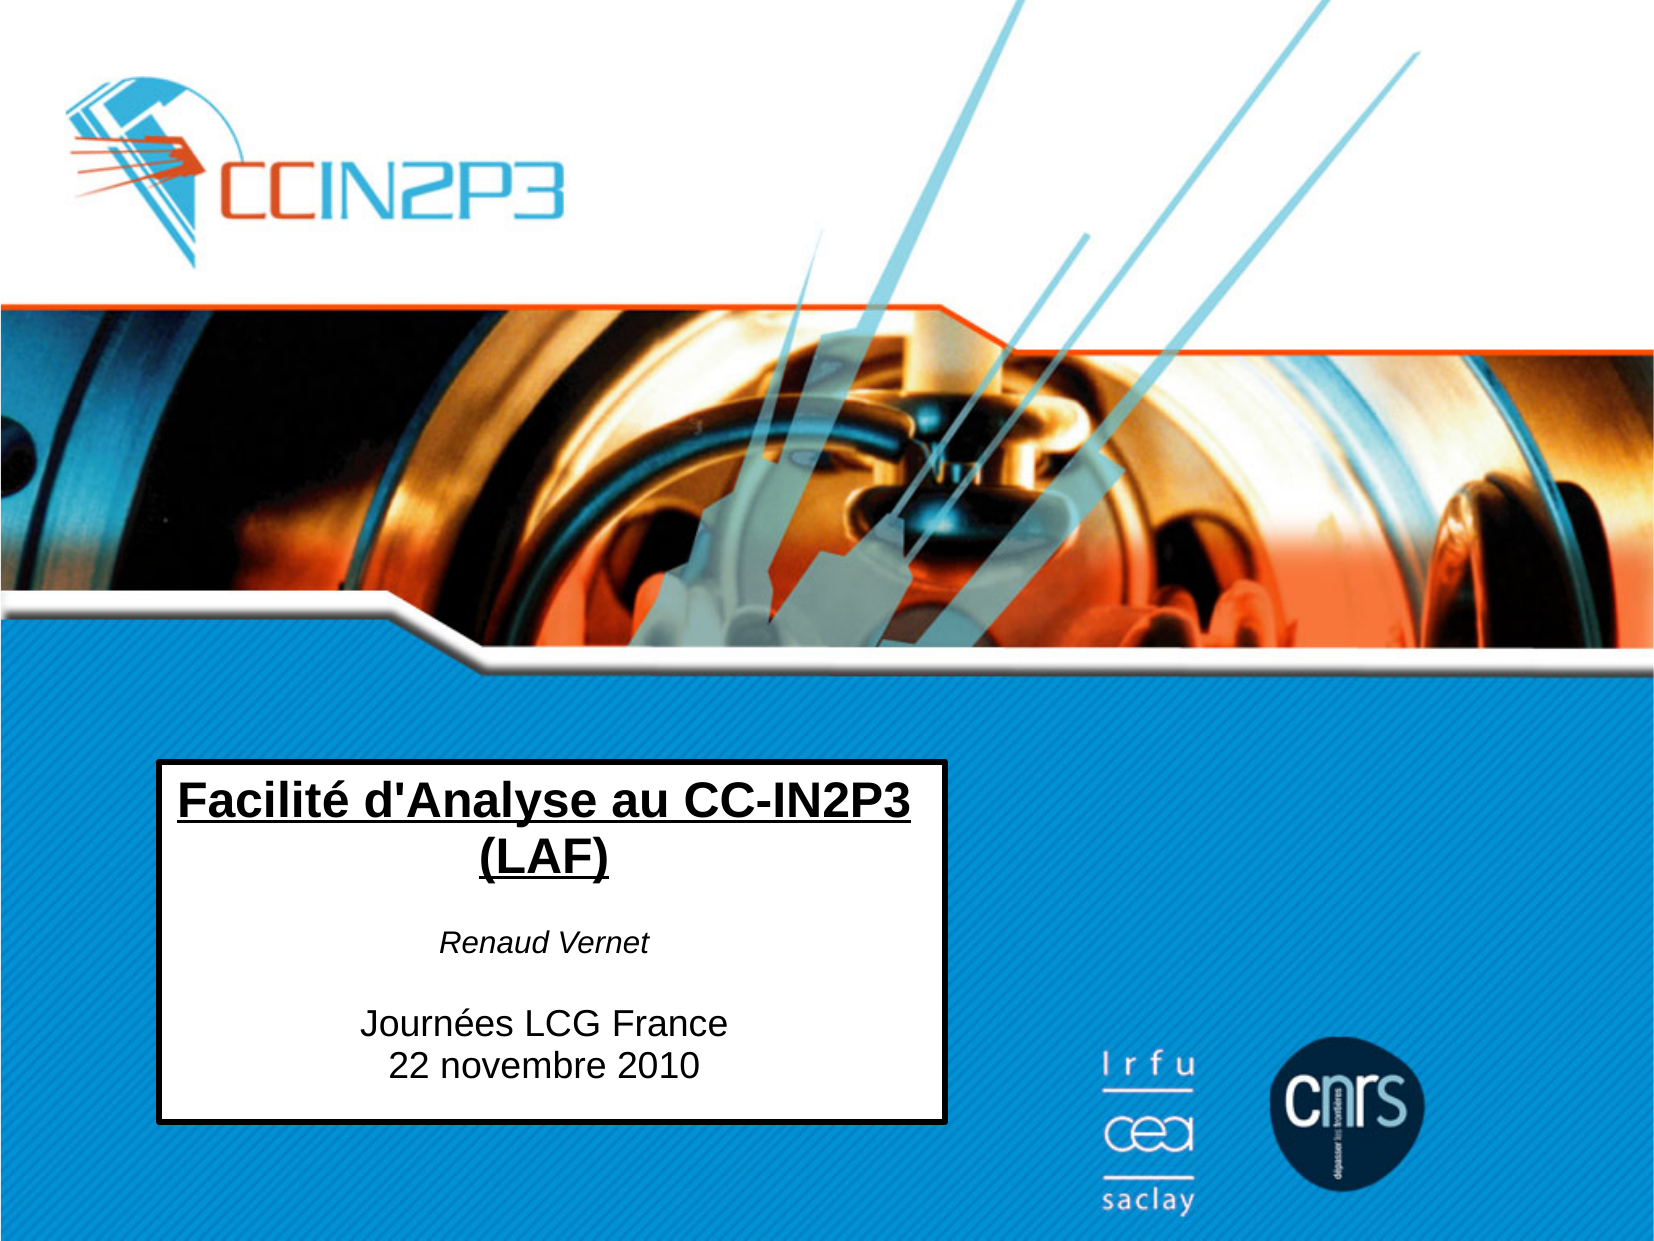

Facilité d'Analyse au CC-IN2P3 (LAF)
Renaud Vernet
Journées LCG France
22 novembre 2010